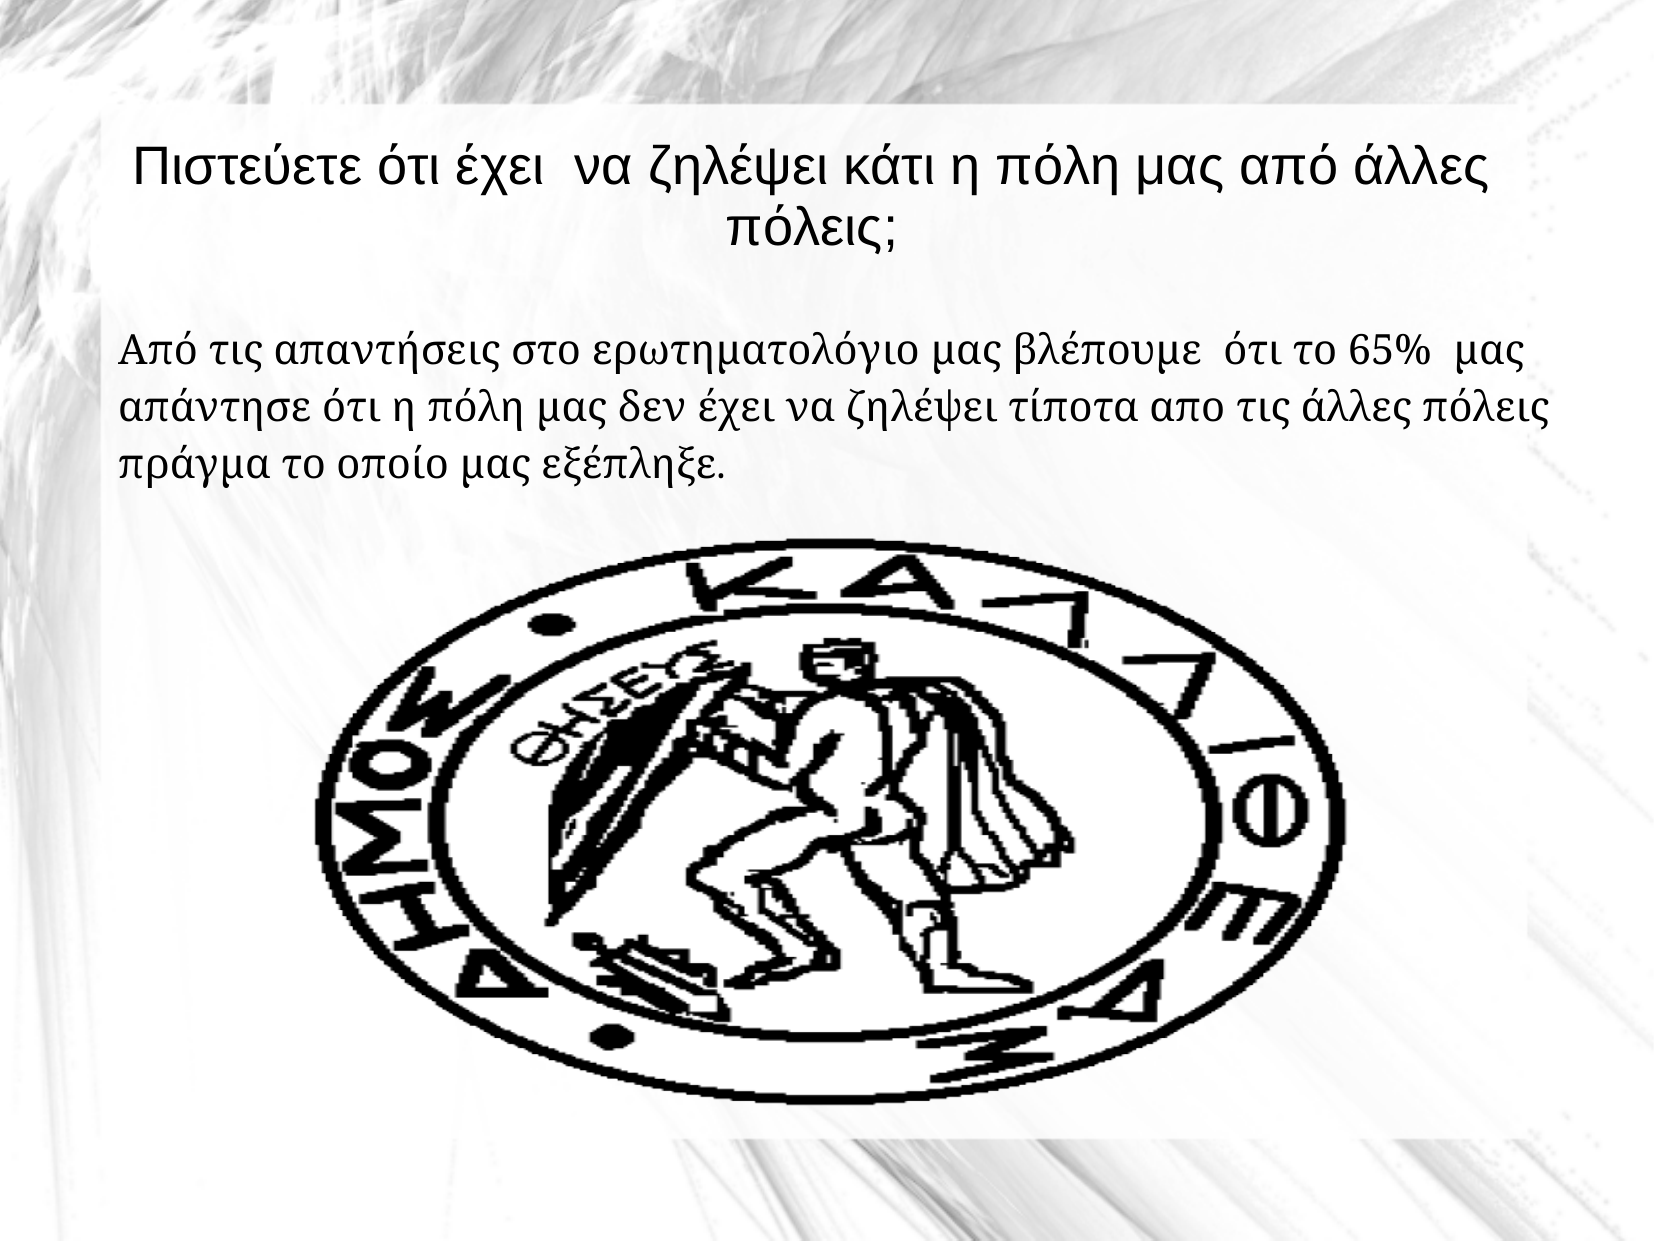

# Πιστεύετε ότι έχει να ζηλέψει κάτι η πόλη μας από άλλες πόλεις;
Από τις απαντήσεις στο ερωτηματολόγιο μας βλέπουμε ότι το 65% μας απάντησε ότι η πόλη μας δεν έχει να ζηλέψει τίποτα απο τις άλλες πόλεις πράγμα το οποίο μας εξέπληξε.